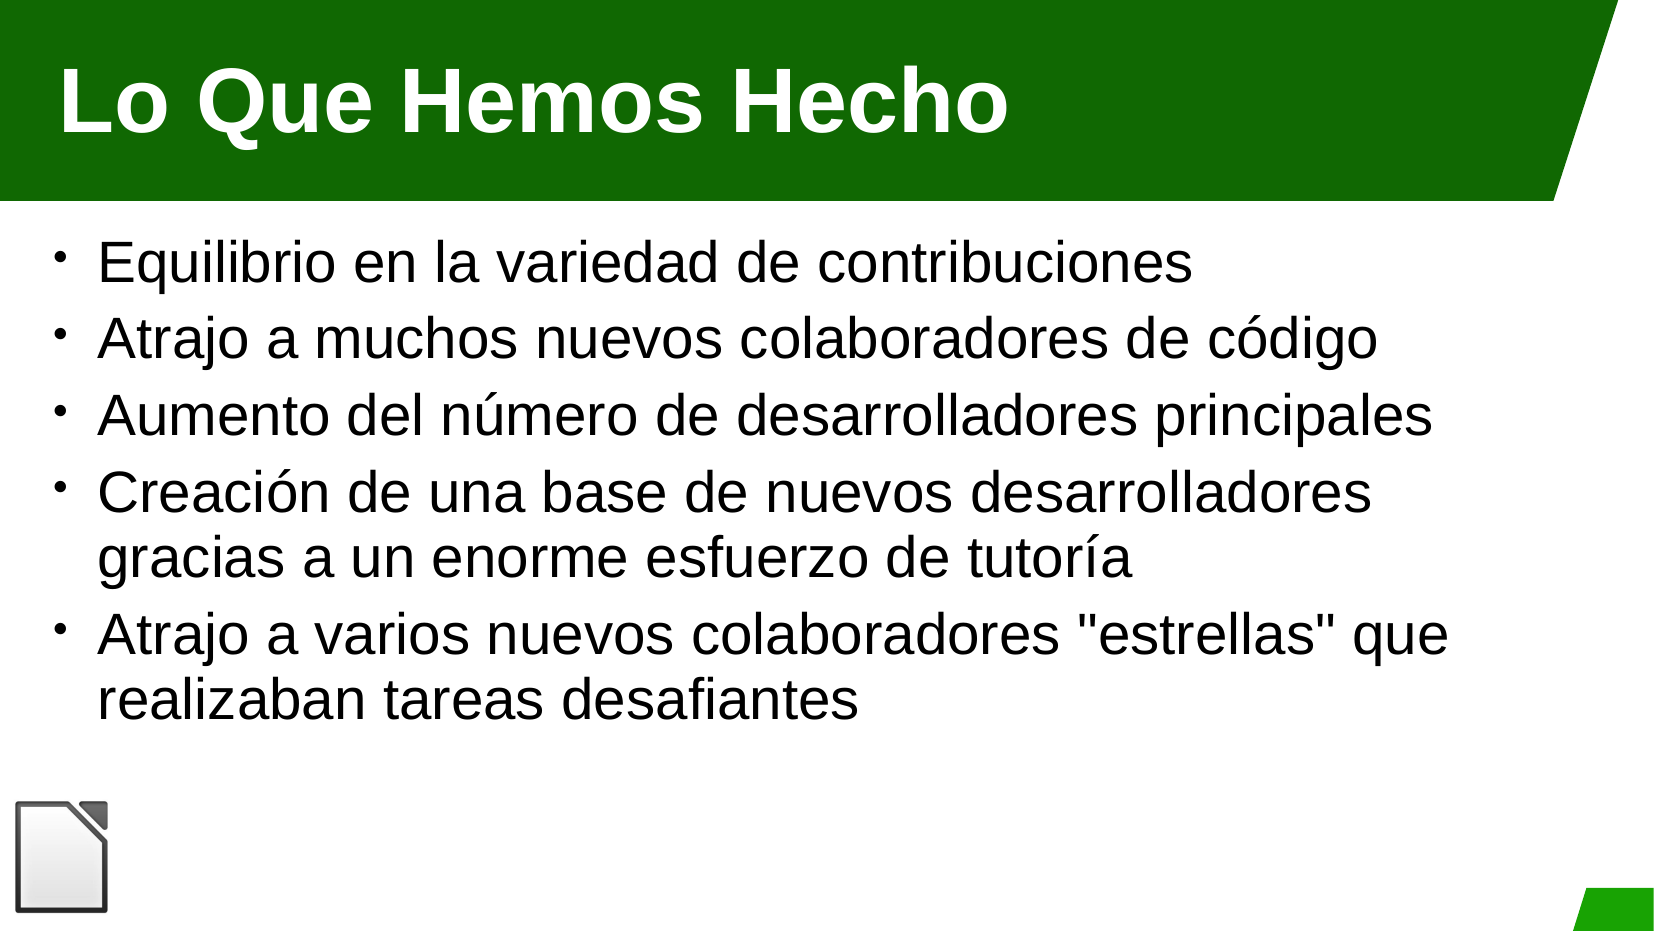

# Lo Que Hemos Hecho
Equilibrio en la variedad de contribuciones
Atrajo a muchos nuevos colaboradores de código
Aumento del número de desarrolladores principales
Creación de una base de nuevos desarrolladores gracias a un enorme esfuerzo de tutoría
Atrajo a varios nuevos colaboradores "estrellas" que realizaban tareas desafiantes